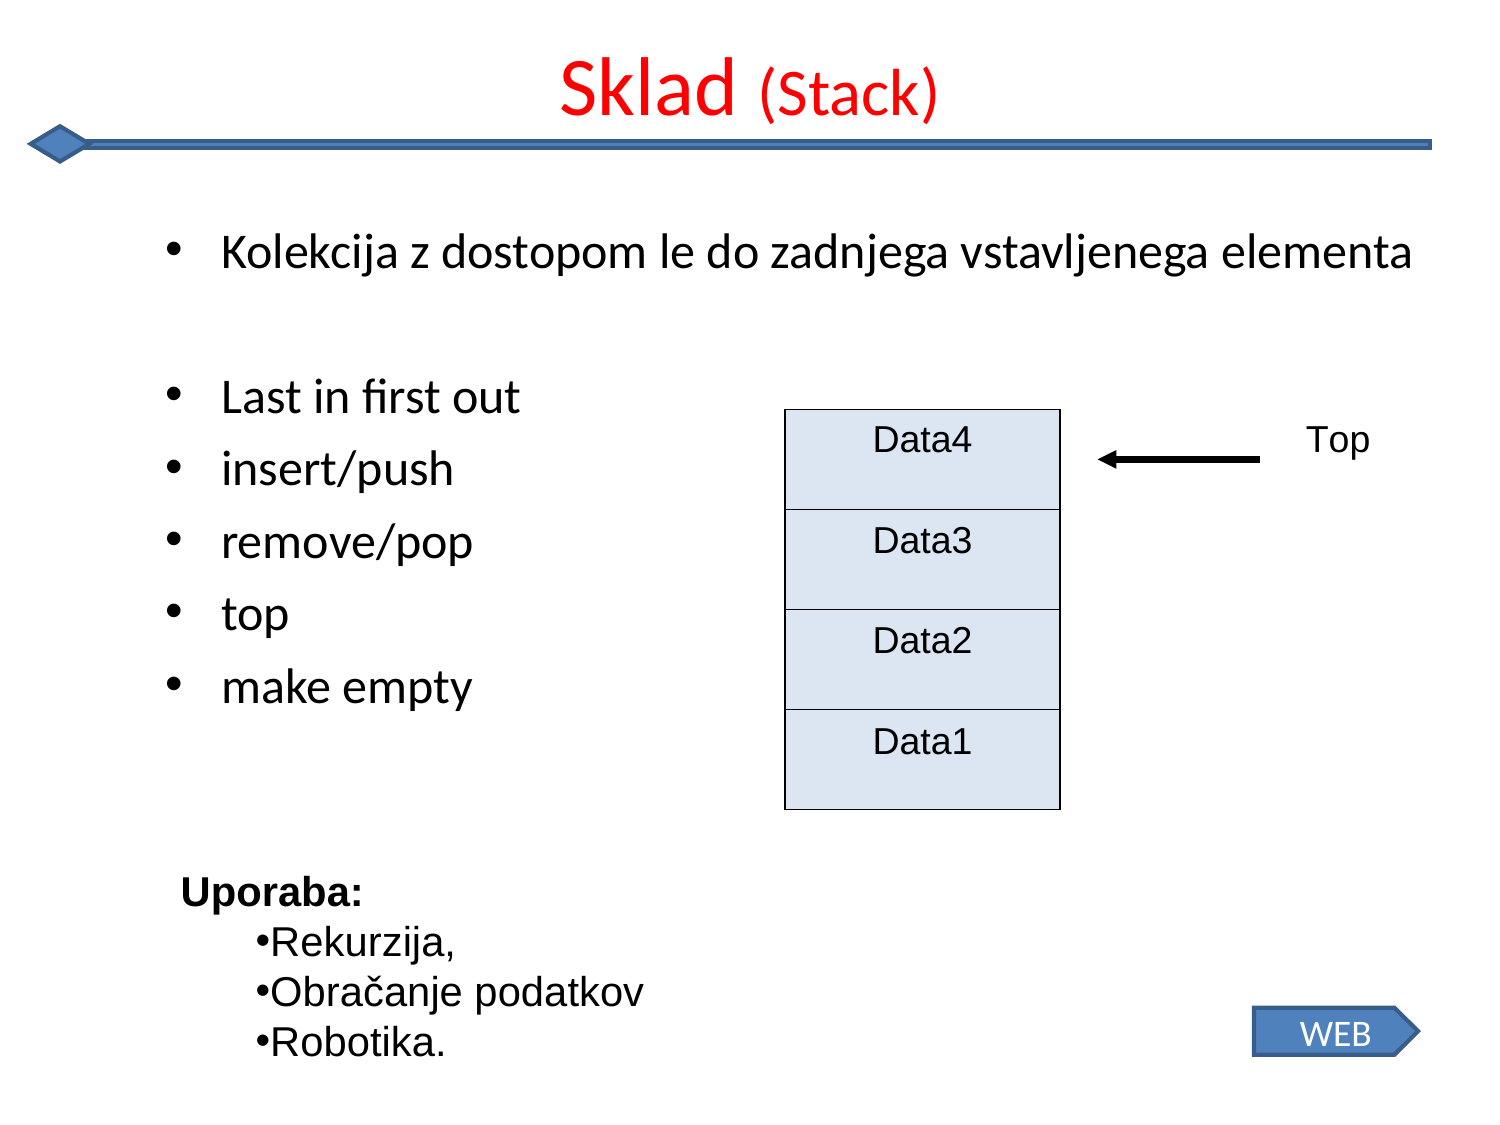

# Sklad (Stack)
Kolekcija z dostopom le do zadnjega vstavljenega elementa
Last in first out
insert/push
remove/pop
top
make empty
Data4
Top
Data3
Data2
Data1
Uporaba:
Rekurzija,
Obračanje podatkov
Robotika.
WEB